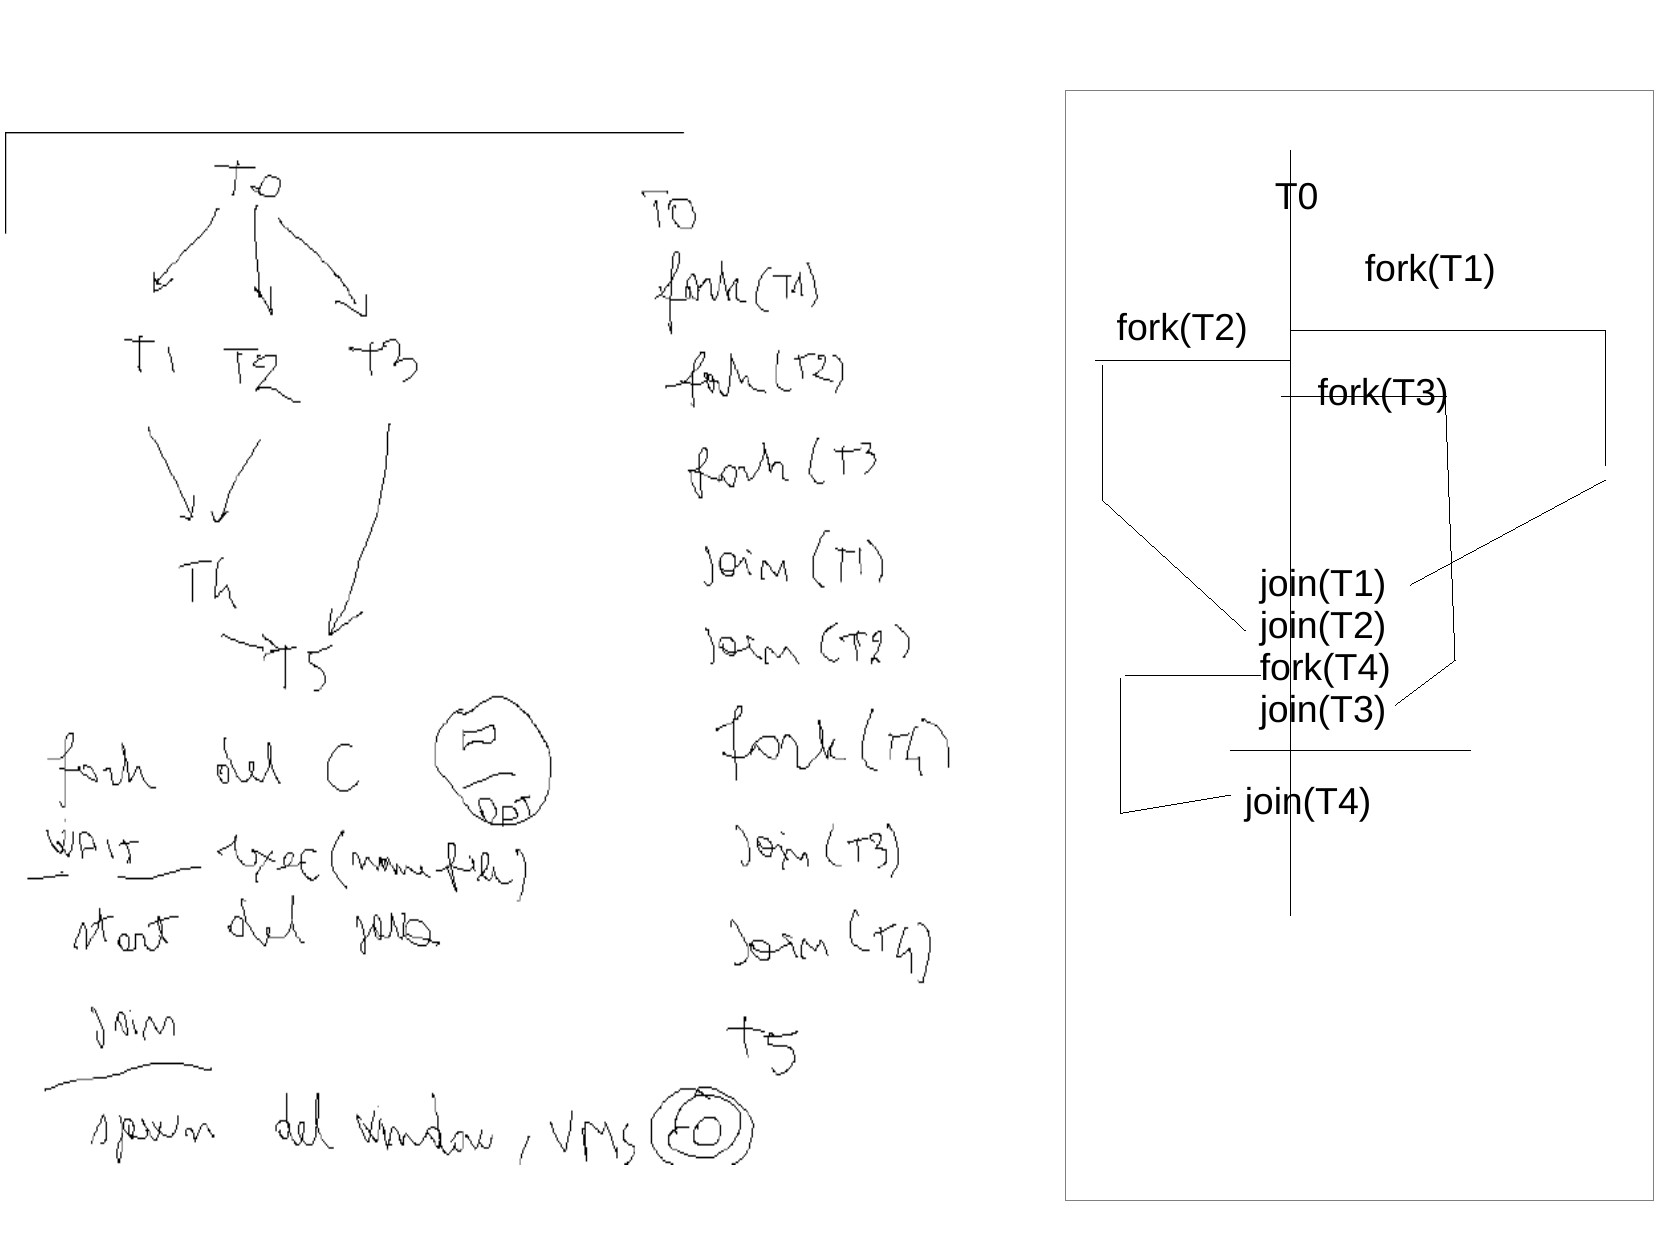

#
T0
fork(T1)
fork(T2)
fork(T3)
join(T1)
join(T2)
fork(T4)
join(T3)
join(T4)